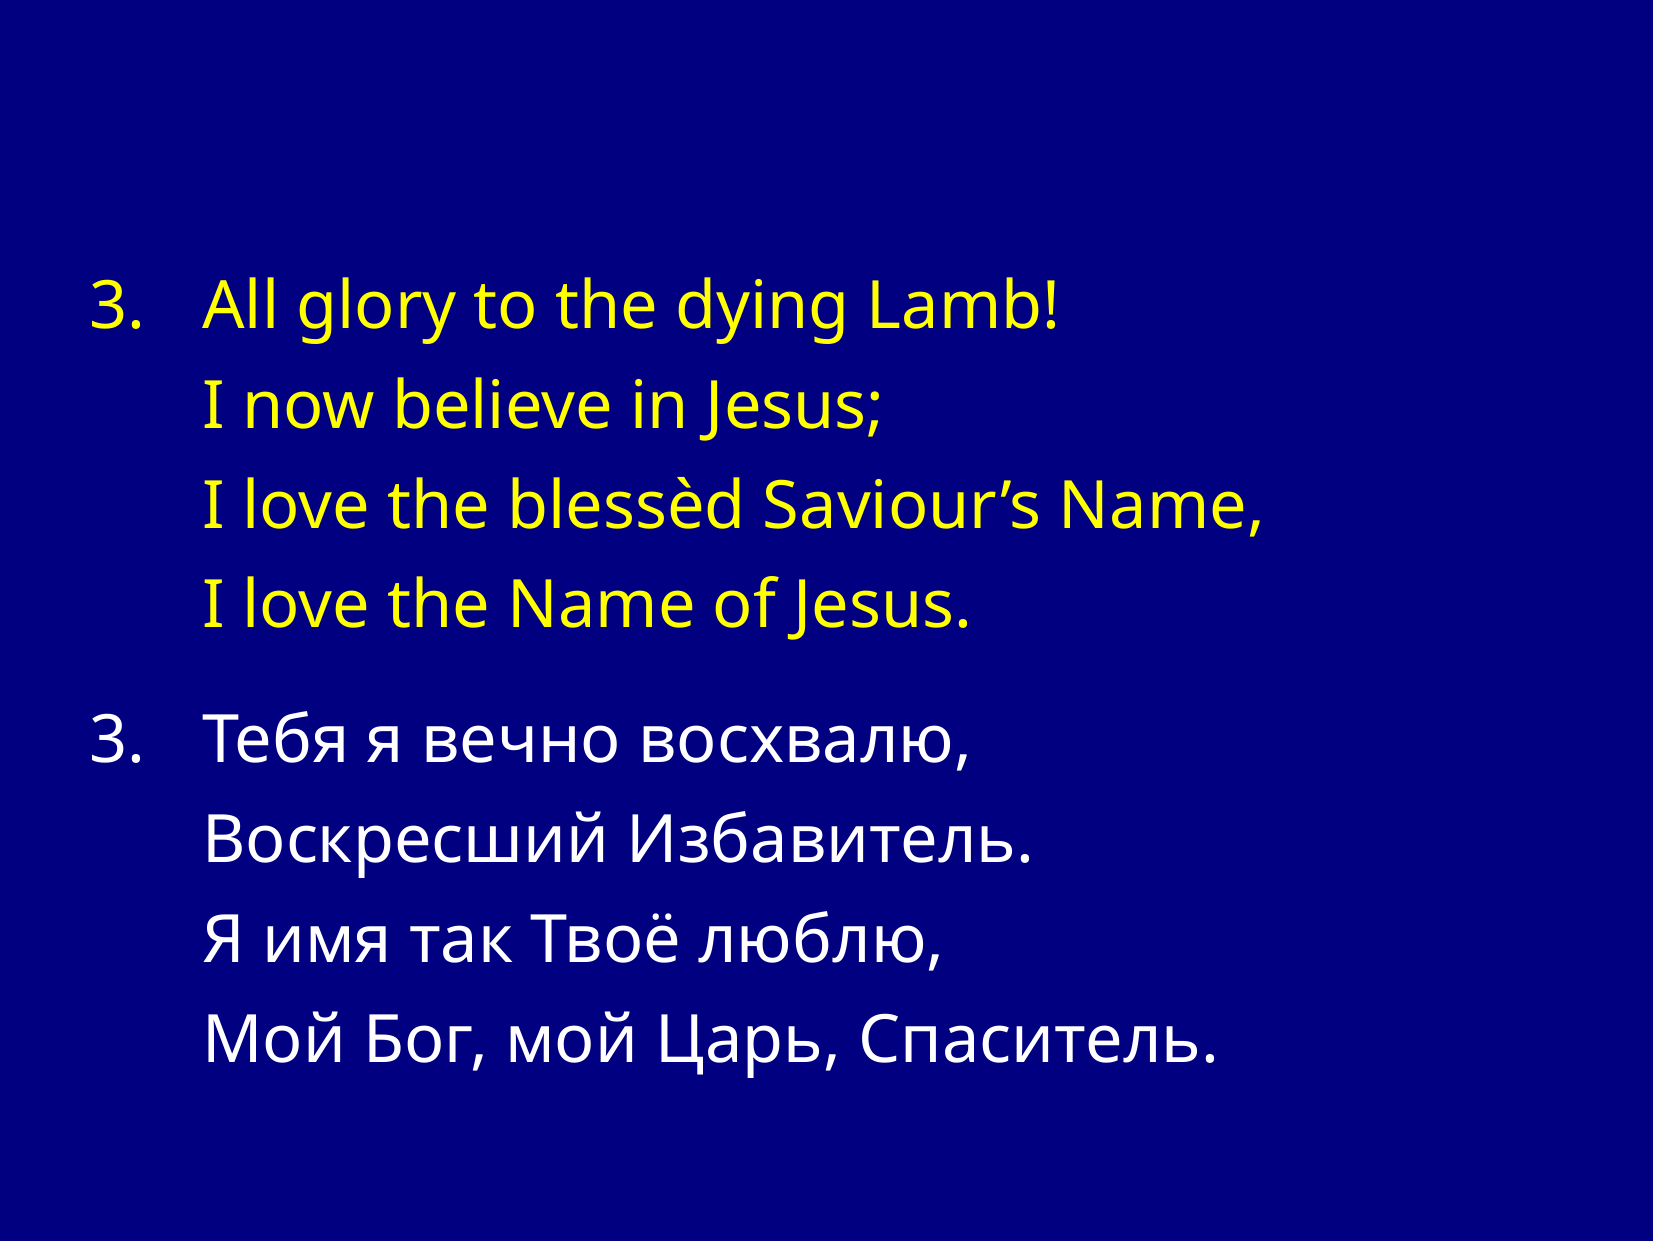

3.	All glory to the dying Lamb!
	I now believe in Jesus;
	I love the blessèd Saviour’s Name,
	I love the Name of Jesus.
3.	Тебя я вечно восхвалю,
	Воскресший Избавитель.
	Я имя так Твоё люблю,
	Мой Бог, мой Царь, Спаситель.